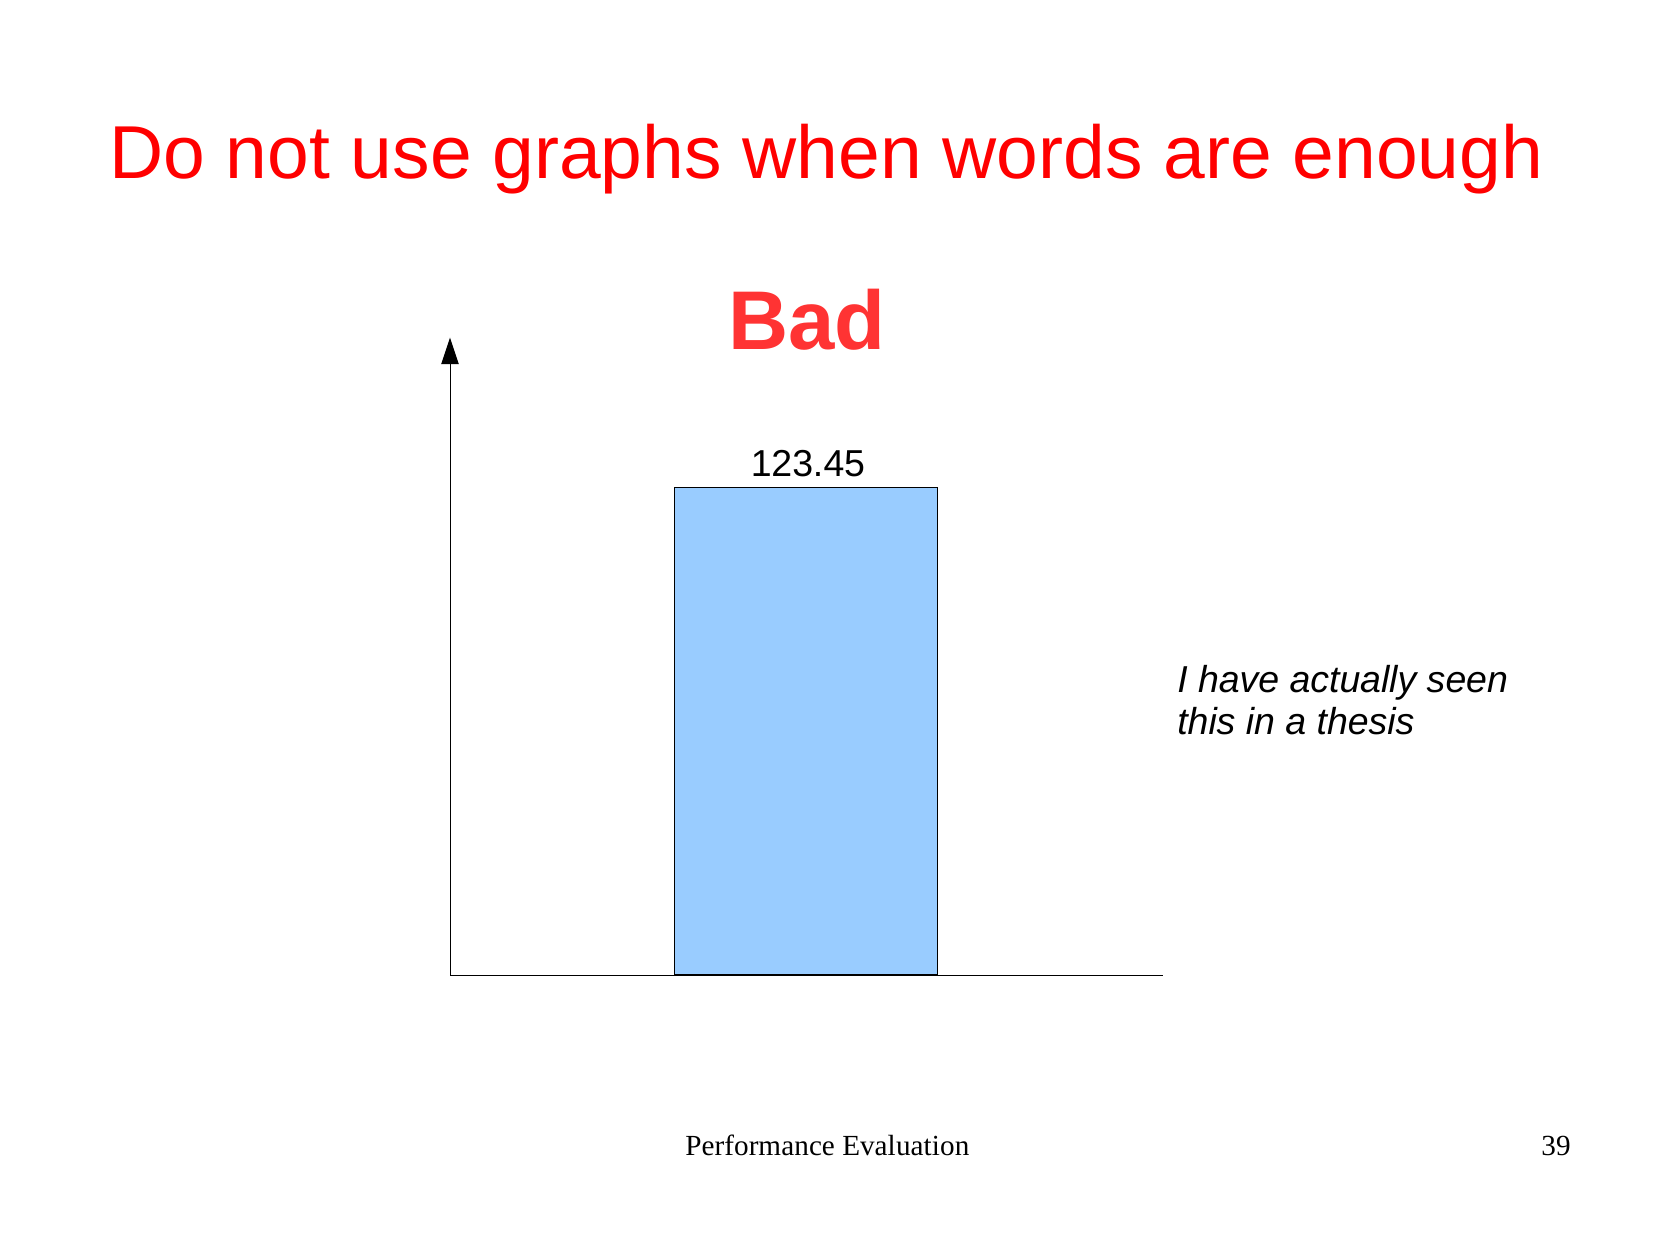

# Do not use graphs when words are enough
Bad
123.45
I have actually seen this in a thesis
Performance Evaluation
39